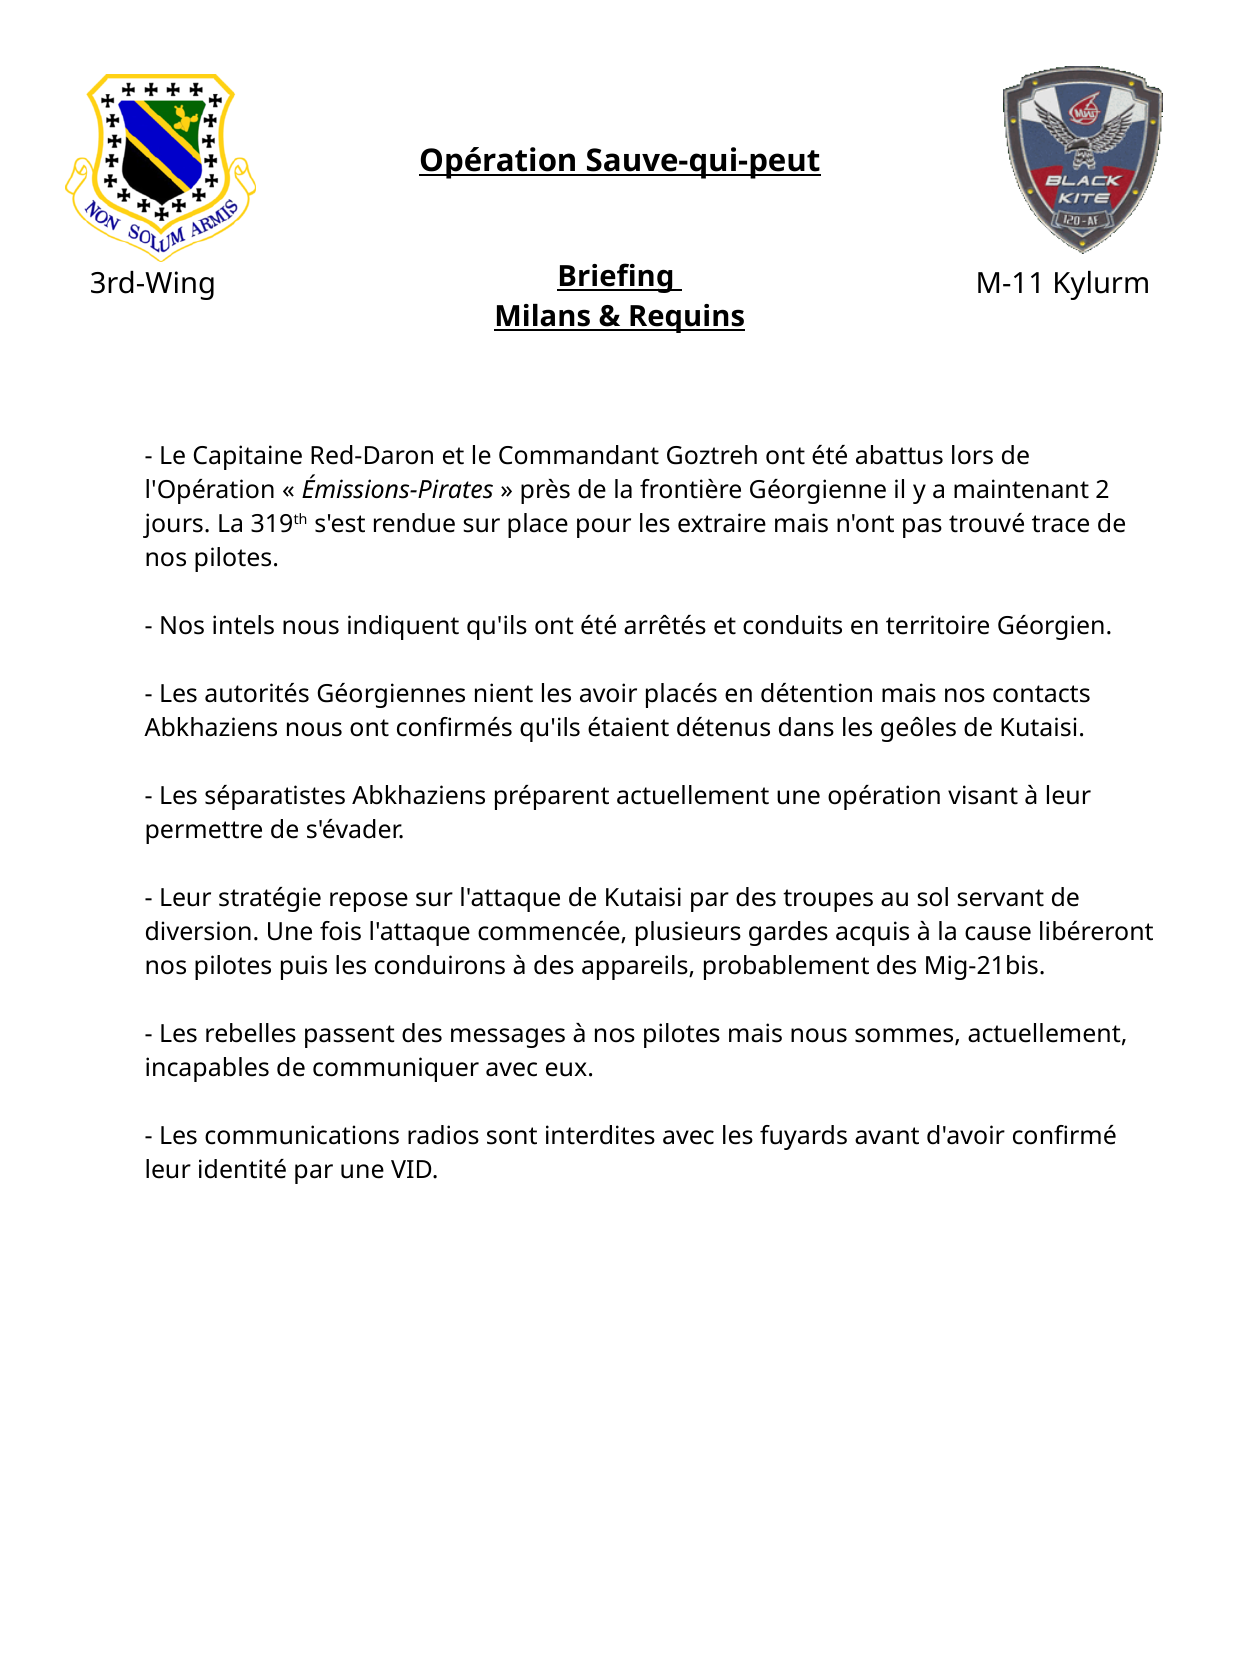

# Opération Sauve-qui-peut 3rd-Wing											M-11 Kylurm
Briefing
Milans & Requins
- Le Capitaine Red-Daron et le Commandant Goztreh ont été abattus lors de l'Opération « Émissions-Pirates » près de la frontière Géorgienne il y a maintenant 2 jours. La 319th s'est rendue sur place pour les extraire mais n'ont pas trouvé trace de nos pilotes.
- Nos intels nous indiquent qu'ils ont été arrêtés et conduits en territoire Géorgien.
- Les autorités Géorgiennes nient les avoir placés en détention mais nos contacts Abkhaziens nous ont confirmés qu'ils étaient détenus dans les geôles de Kutaisi.
- Les séparatistes Abkhaziens préparent actuellement une opération visant à leur permettre de s'évader.
- Leur stratégie repose sur l'attaque de Kutaisi par des troupes au sol servant de diversion. Une fois l'attaque commencée, plusieurs gardes acquis à la cause libéreront nos pilotes puis les conduirons à des appareils, probablement des Mig-21bis.
- Les rebelles passent des messages à nos pilotes mais nous sommes, actuellement, incapables de communiquer avec eux.
- Les communications radios sont interdites avec les fuyards avant d'avoir confirmé leur identité par une VID.